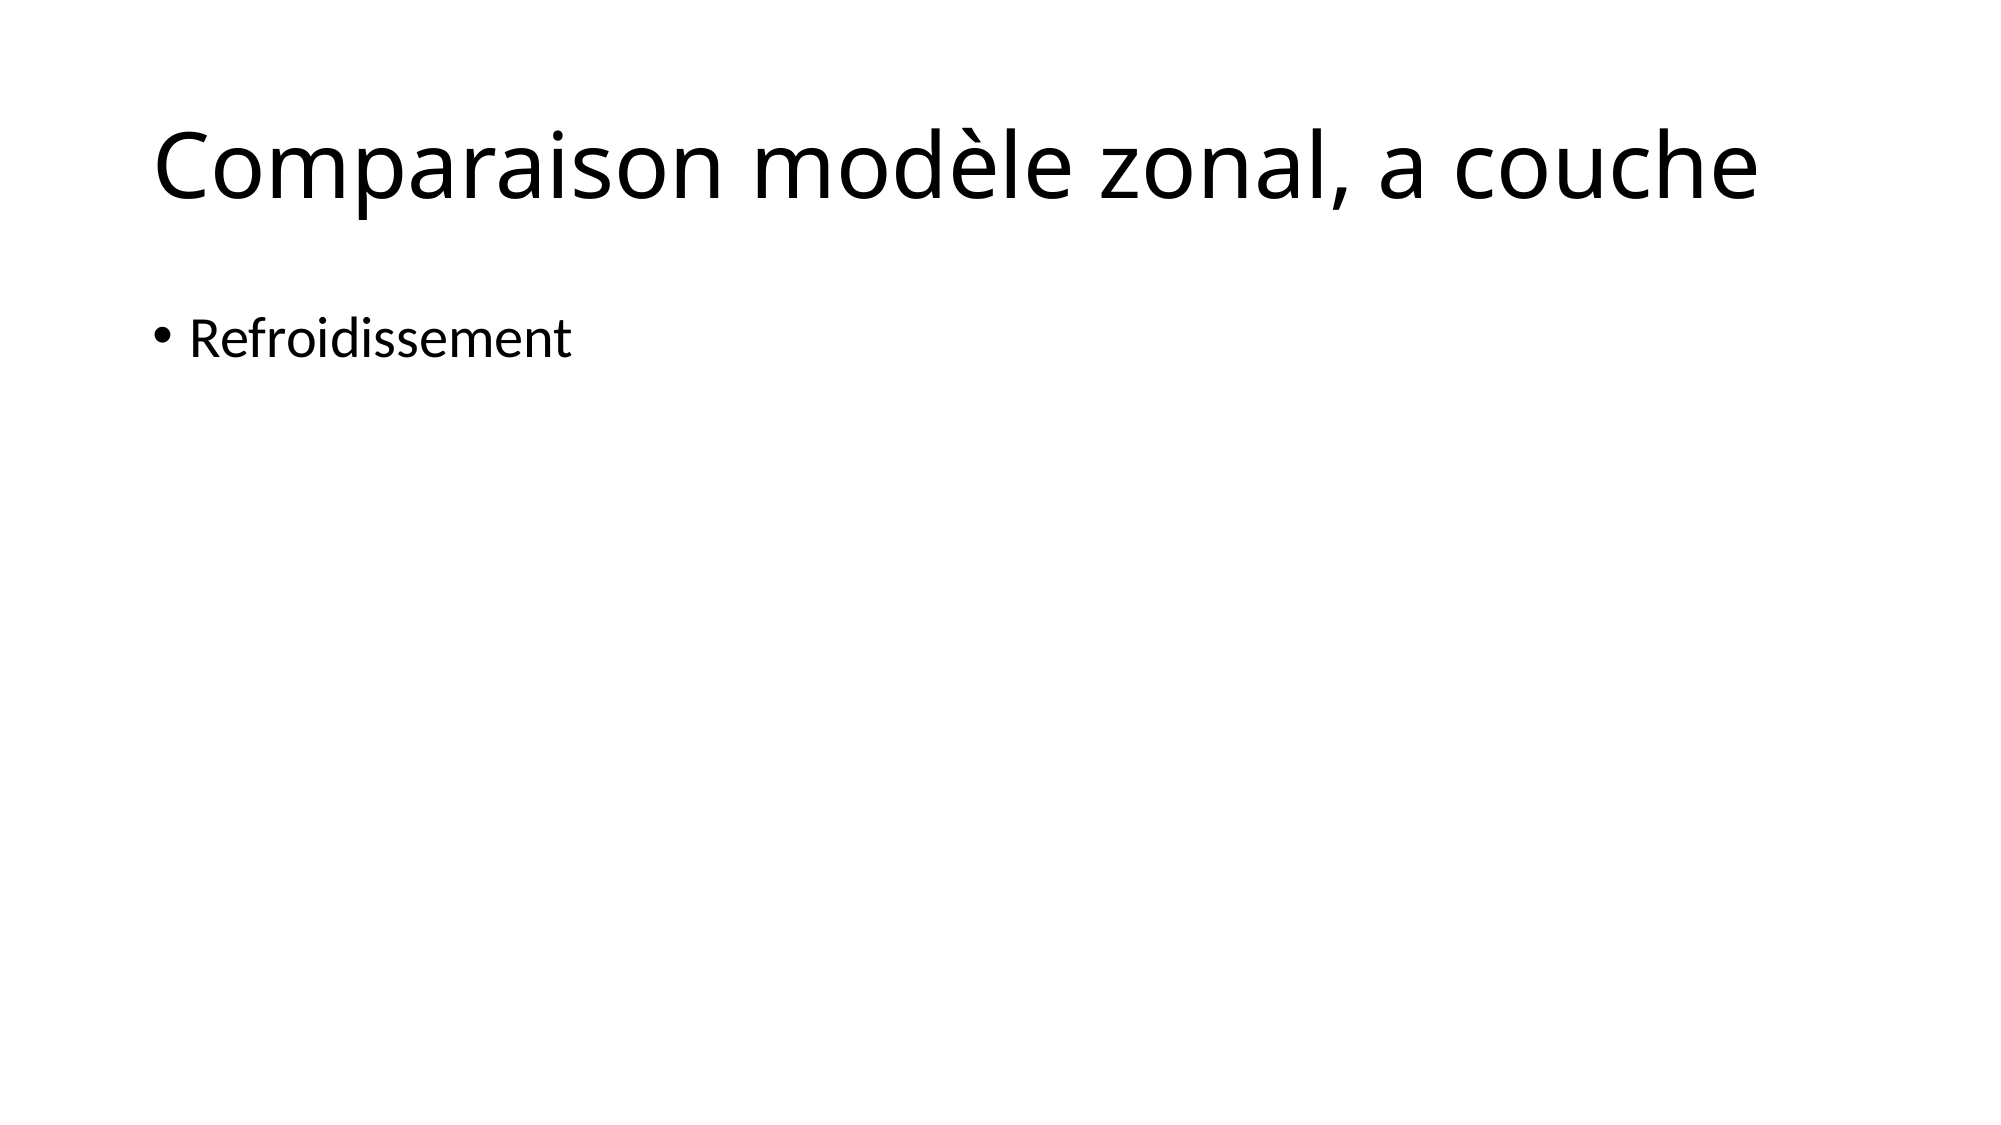

# Comparaison modèle zonal, a couche
Refroidissement